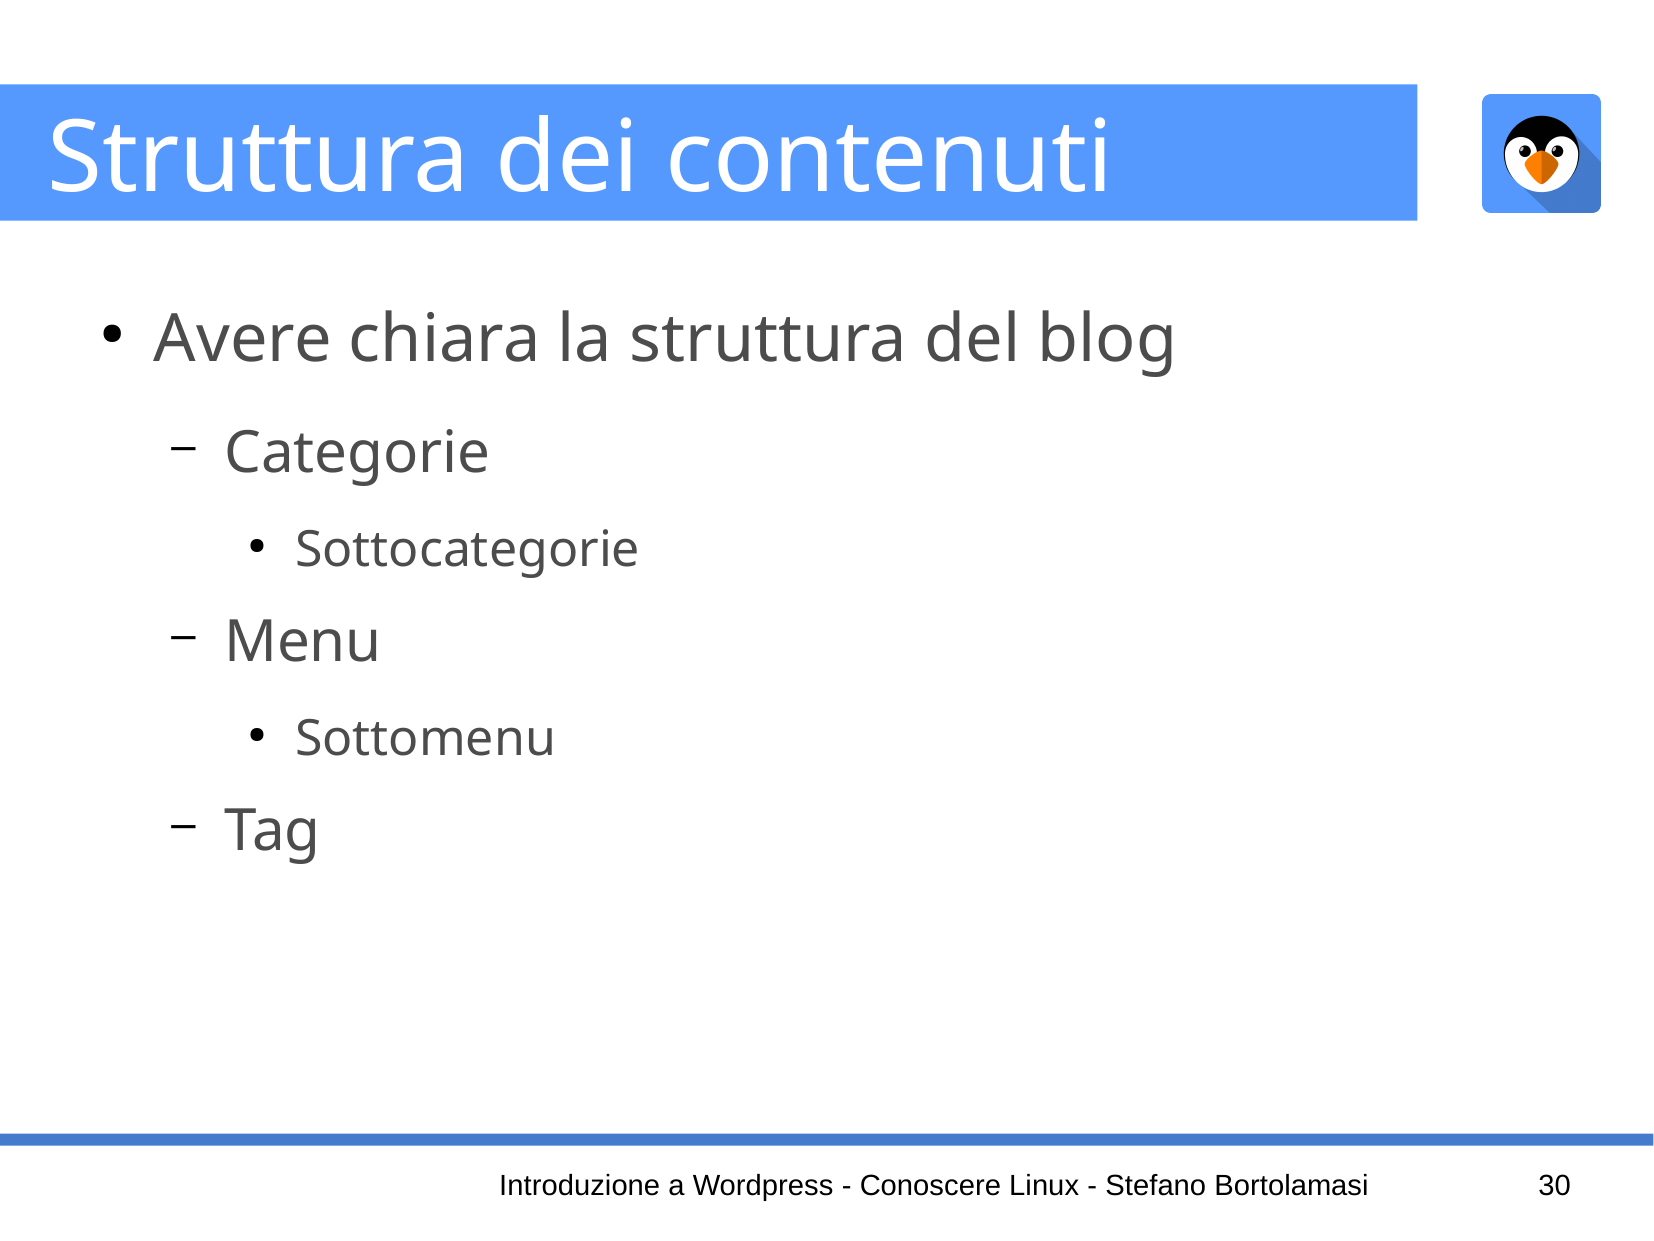

# Struttura dei contenuti
Avere chiara la struttura del blog
Categorie
Sottocategorie
Menu
Sottomenu
Tag
Introduzione a Wordpress - Conoscere Linux - Stefano Bortolamasi
30